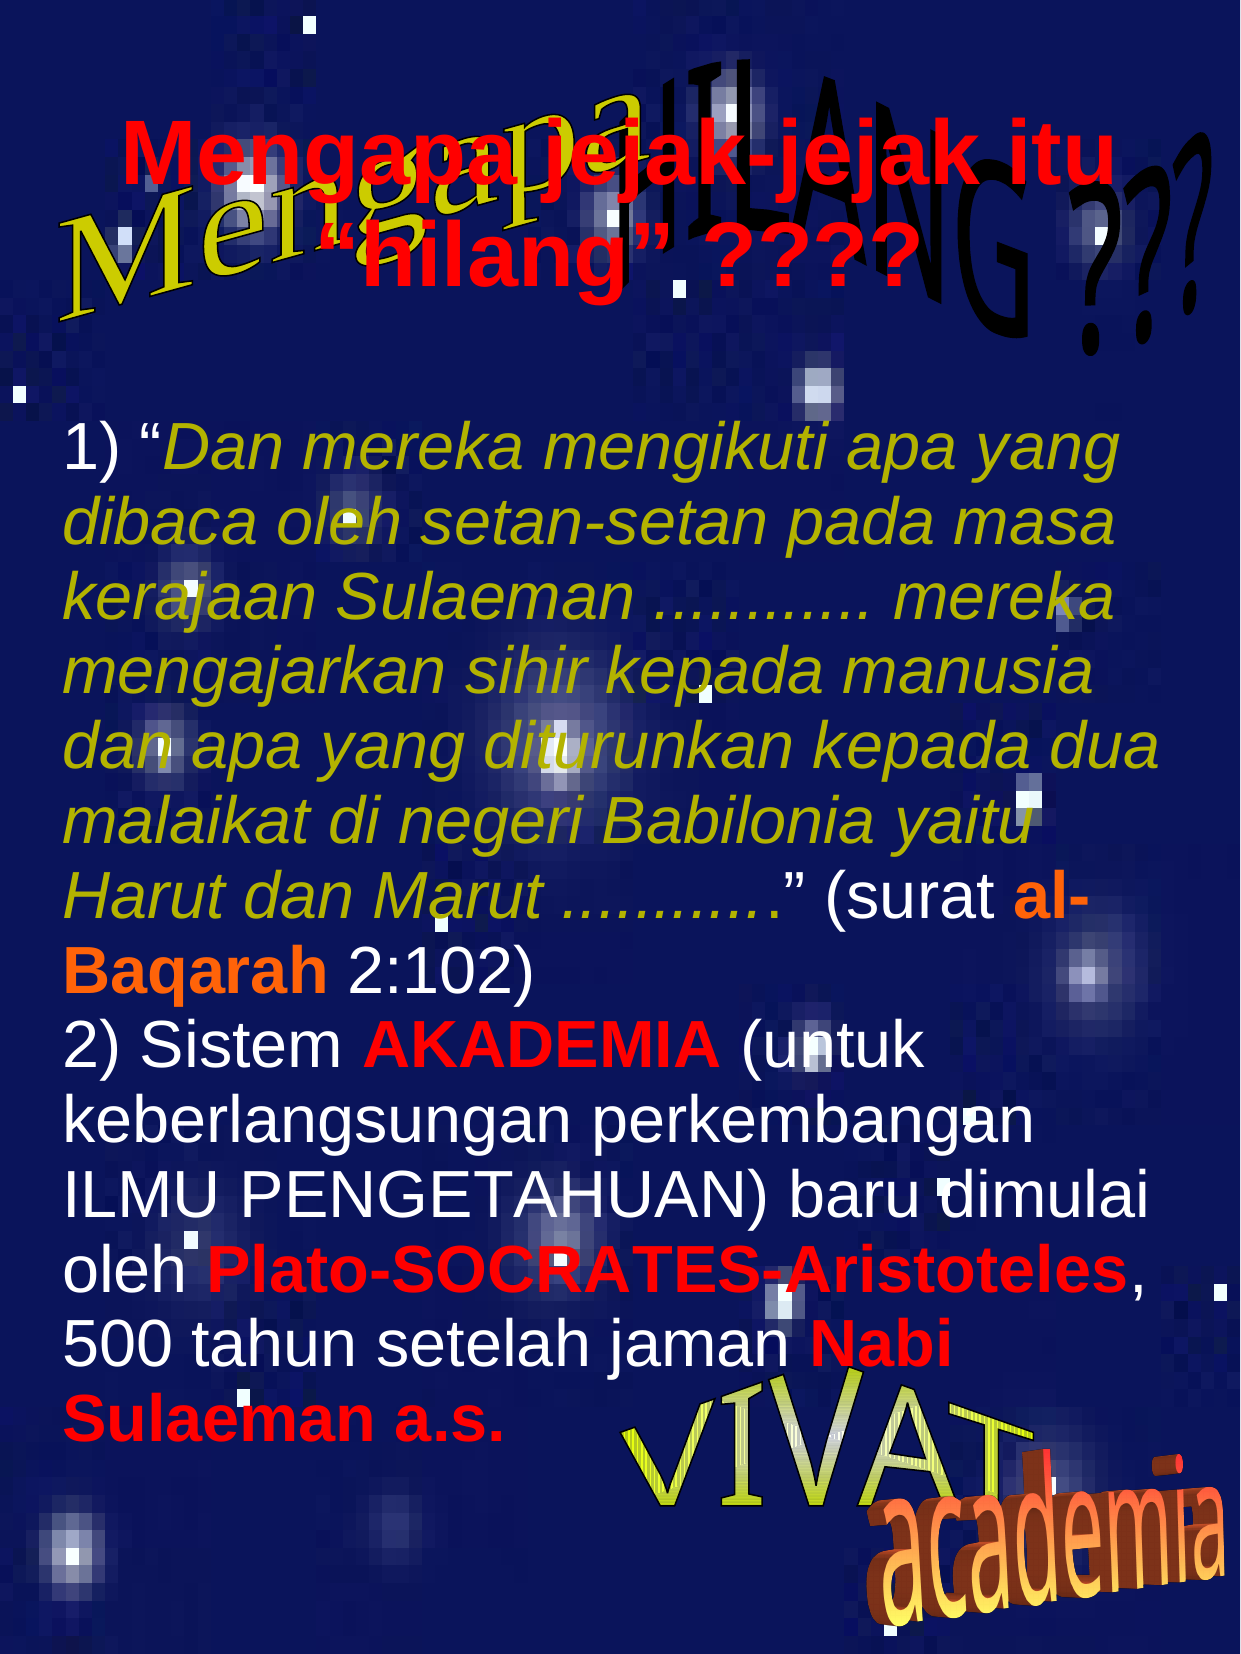

Mengapa
HILANG ???
# Mengapa jejak-jejak itu “hilang” ????
1) “Dan mereka mengikuti apa yang dibaca oleh setan-setan pada masa kerajaan Sulaeman ............ mereka mengajarkan sihir kepada manusia dan apa yang diturunkan kepada dua malaikat di negeri Babilonia yaitu Harut dan Marut ............” (surat al-Baqarah 2:102)
2) Sistem AKADEMIA (untuk keberlangsungan perkembangan ILMU PENGETAHUAN) baru dimulai oleh Plato-SOCRATES-Aristoteles, 500 tahun setelah jaman Nabi Sulaeman a.s.
VIVAT
academia